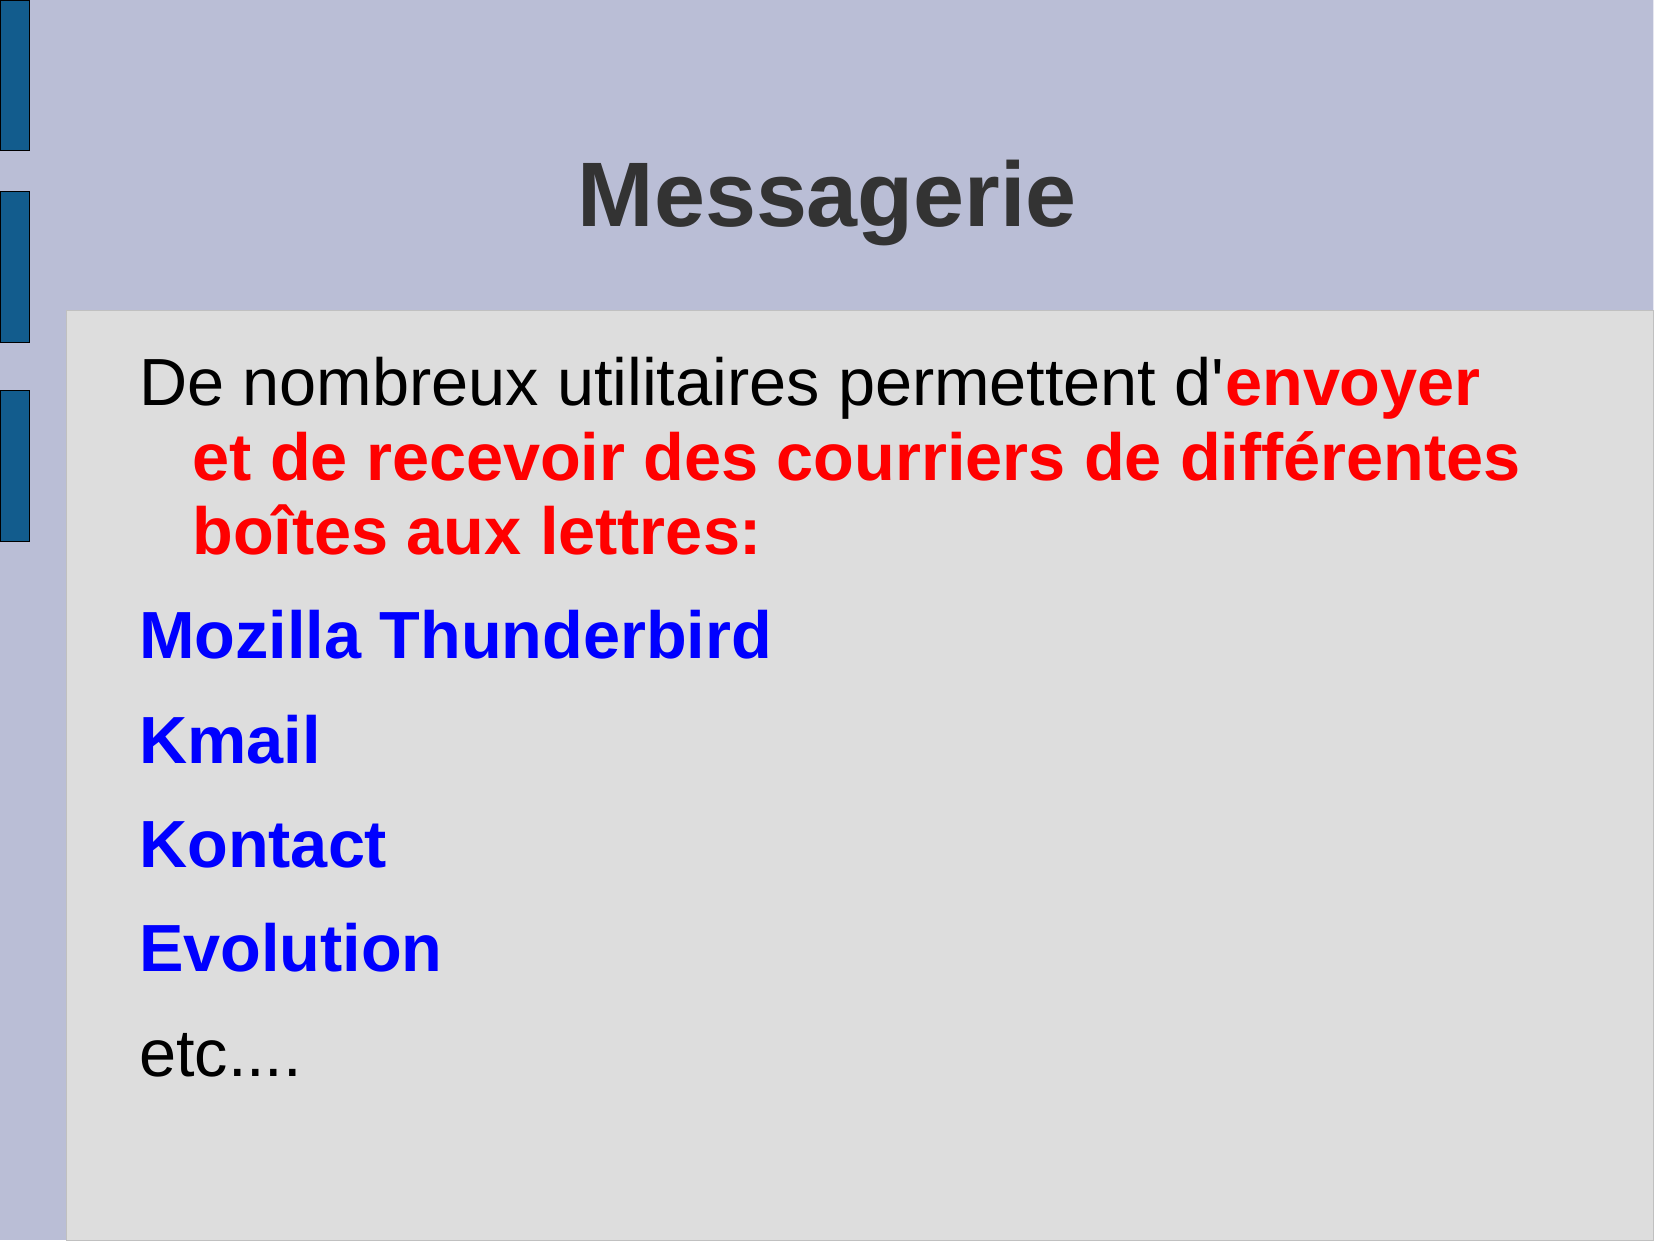

# Messagerie
De nombreux utilitaires permettent d'envoyer et de recevoir des courriers de différentes boîtes aux lettres:
Mozilla Thunderbird
Kmail
Kontact
Evolution
etc....